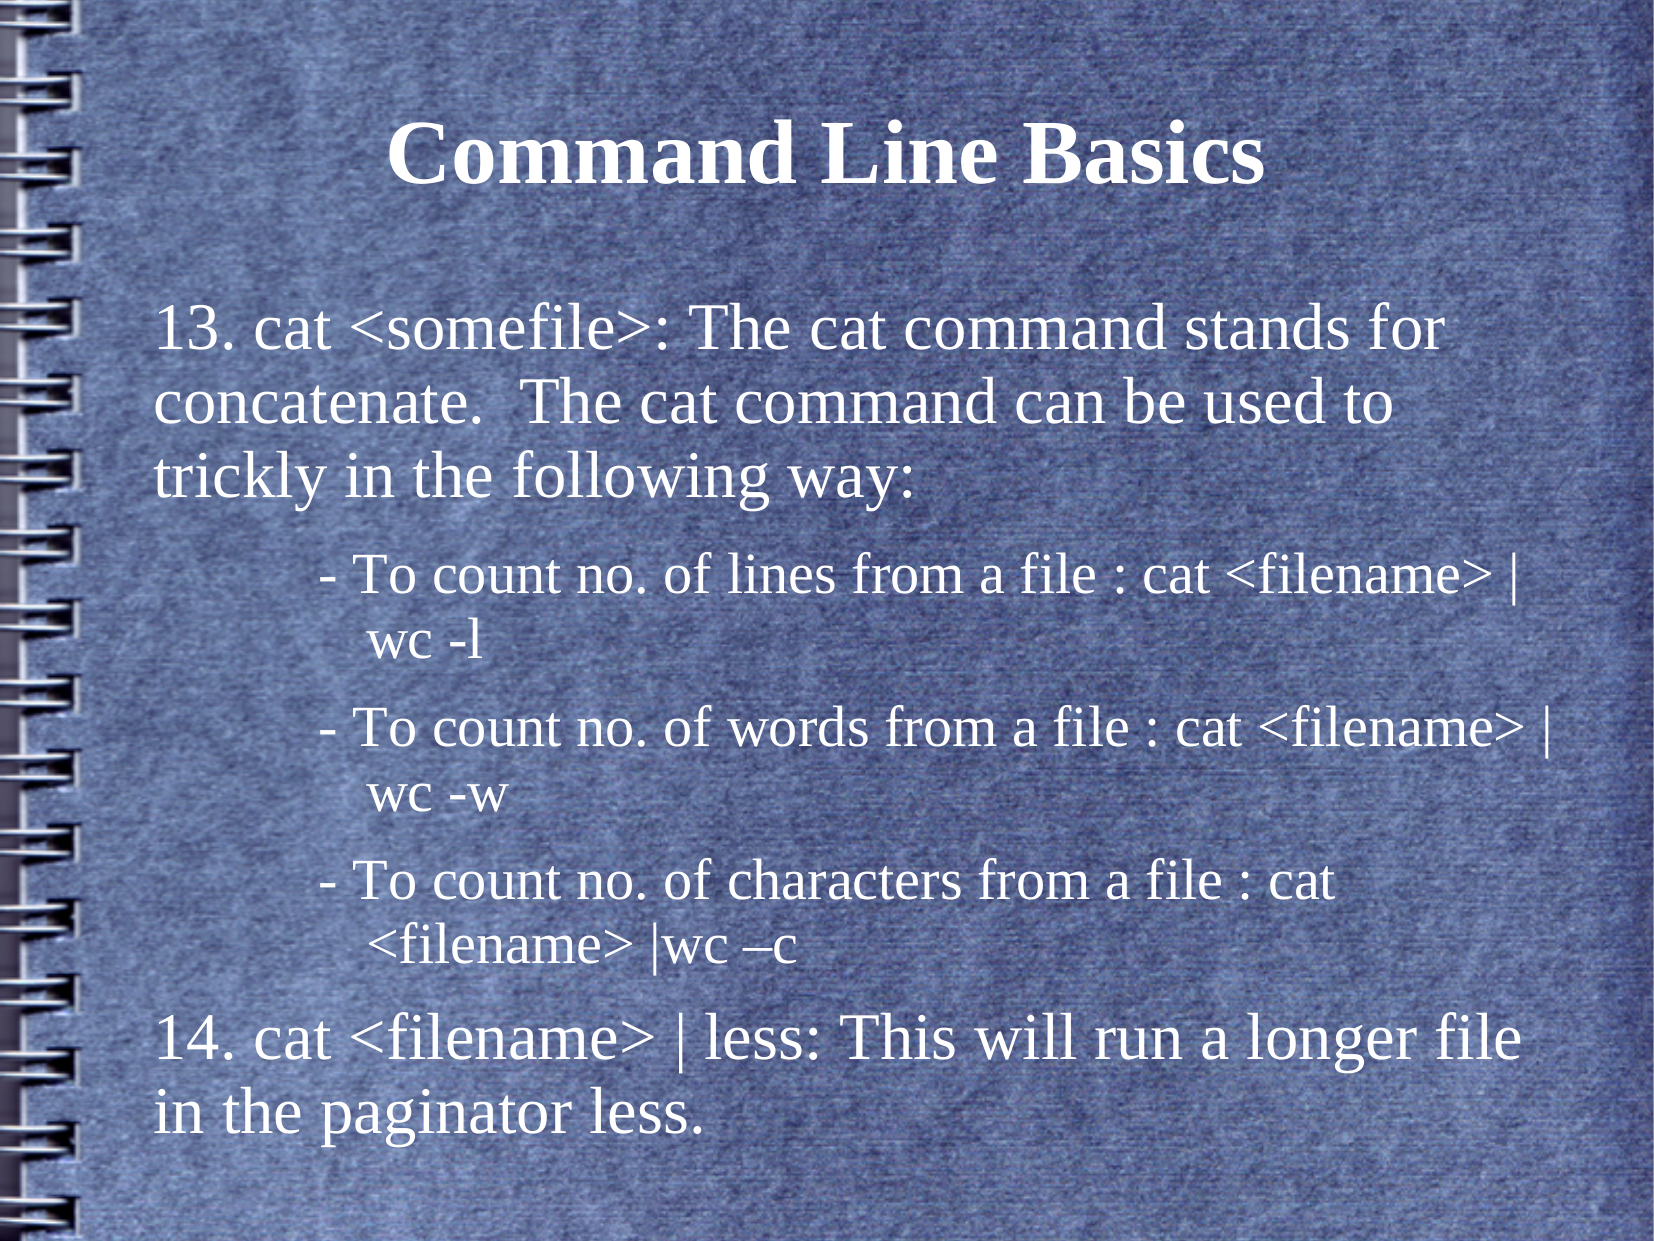

# Command Line Basics
13. cat <somefile>: The cat command stands for concatenate. The cat command can be used to trickly in the following way:
- To count no. of lines from a file : cat <filename> |wc -l
- To count no. of words from a file : cat <filename> |wc -w
- To count no. of characters from a file : cat <filename> |wc –c
14. cat <filename> | less: This will run a longer file in the paginator less.